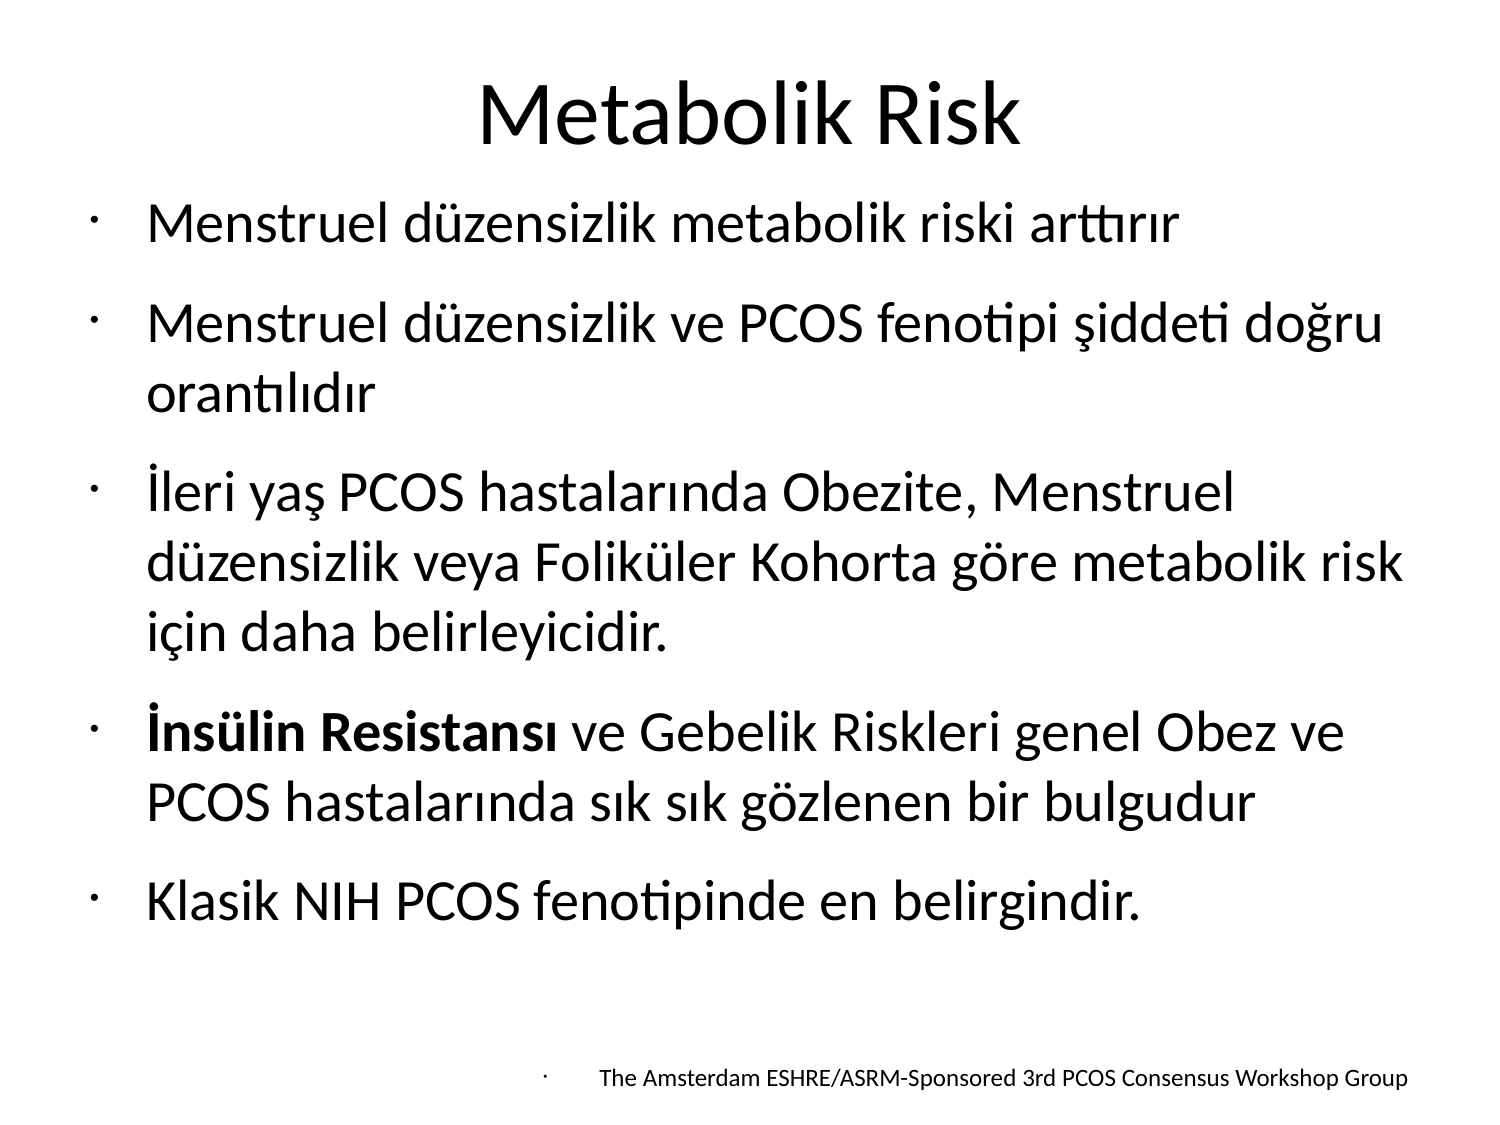

# Metabolik Risk
Menstruel düzensizlik metabolik riski arttırır
Menstruel düzensizlik ve PCOS fenotipi şiddeti doğru orantılıdır
İleri yaş PCOS hastalarında Obezite, Menstruel düzensizlik veya Foliküler Kohorta göre metabolik risk için daha belirleyicidir.
İnsülin Resistansı ve Gebelik Riskleri genel Obez ve PCOS hastalarında sık sık gözlenen bir bulgudur
Klasik NIH PCOS fenotipinde en belirgindir.
The Amsterdam ESHRE/ASRM-Sponsored 3rd PCOS Consensus Workshop Group